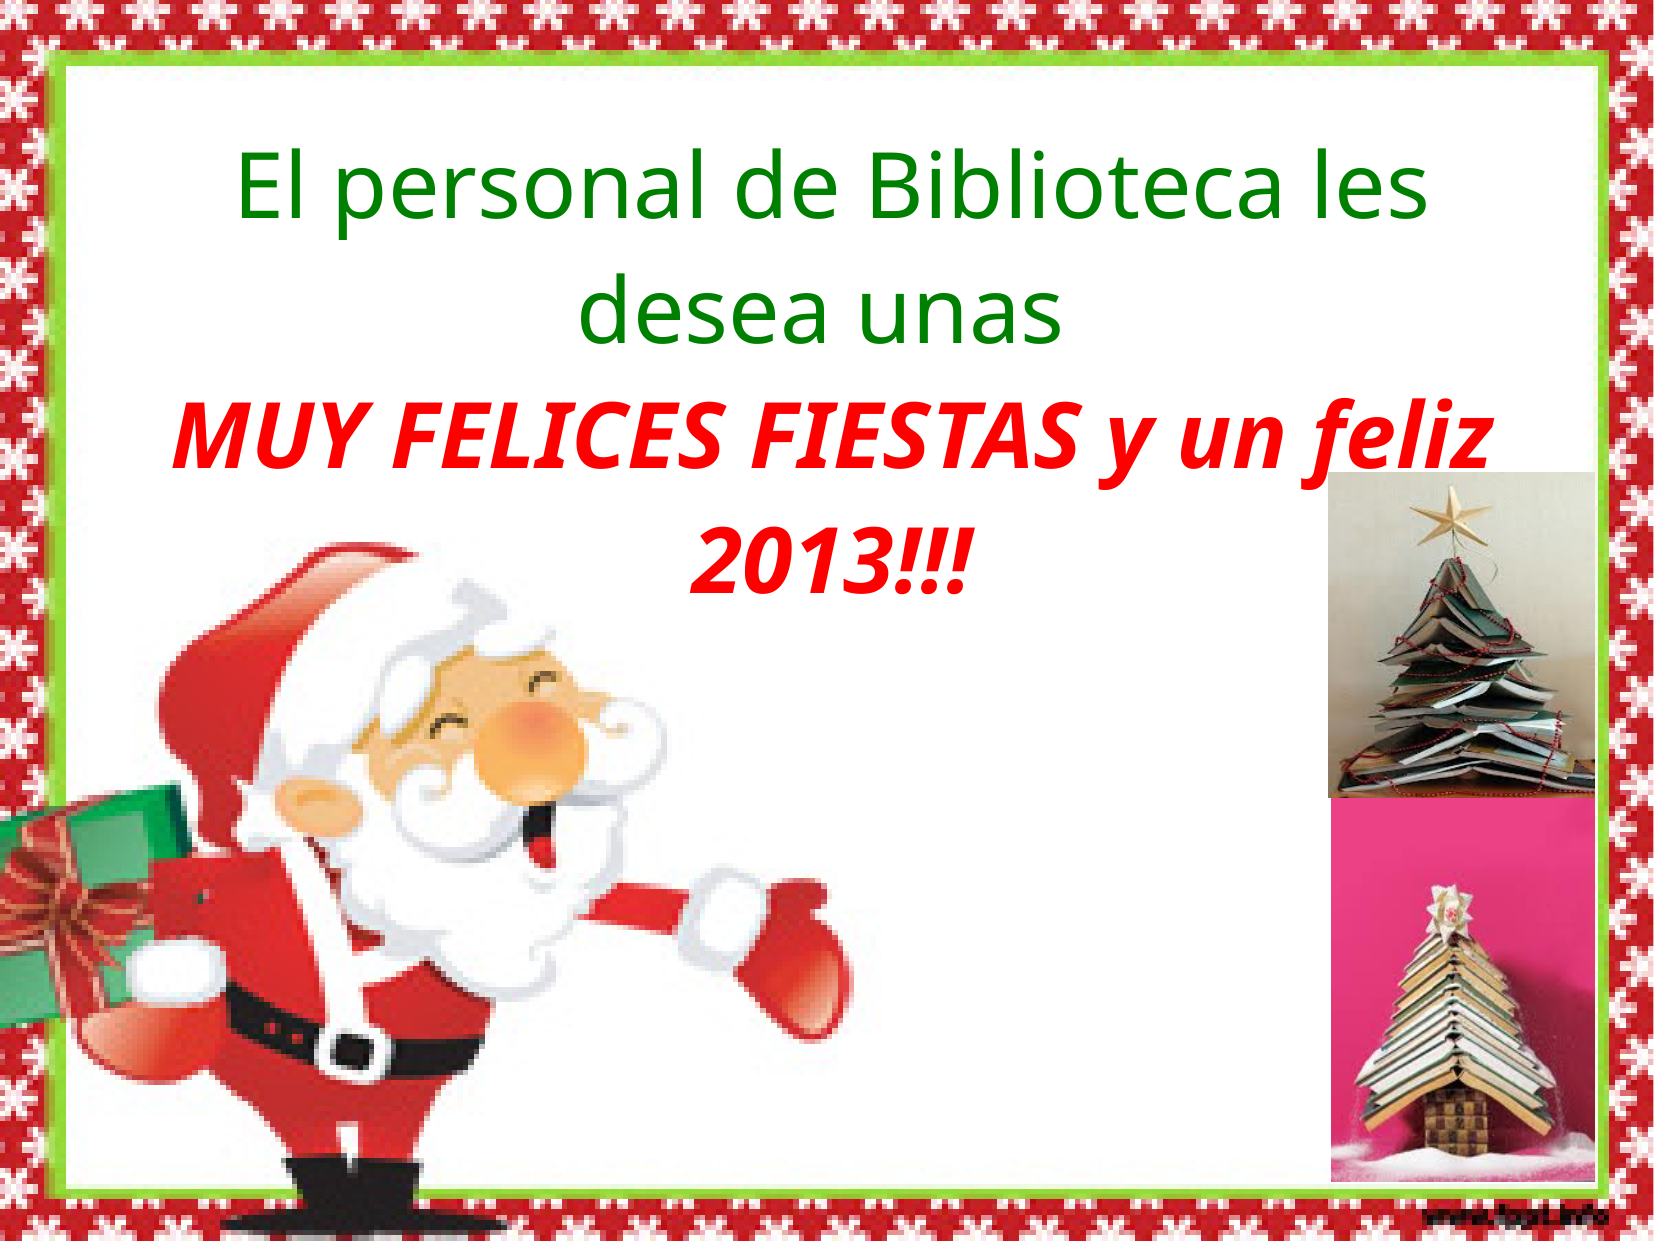

# El personal de Biblioteca les desea unas MUY FELICES FIESTAS y un feliz 2013!!!